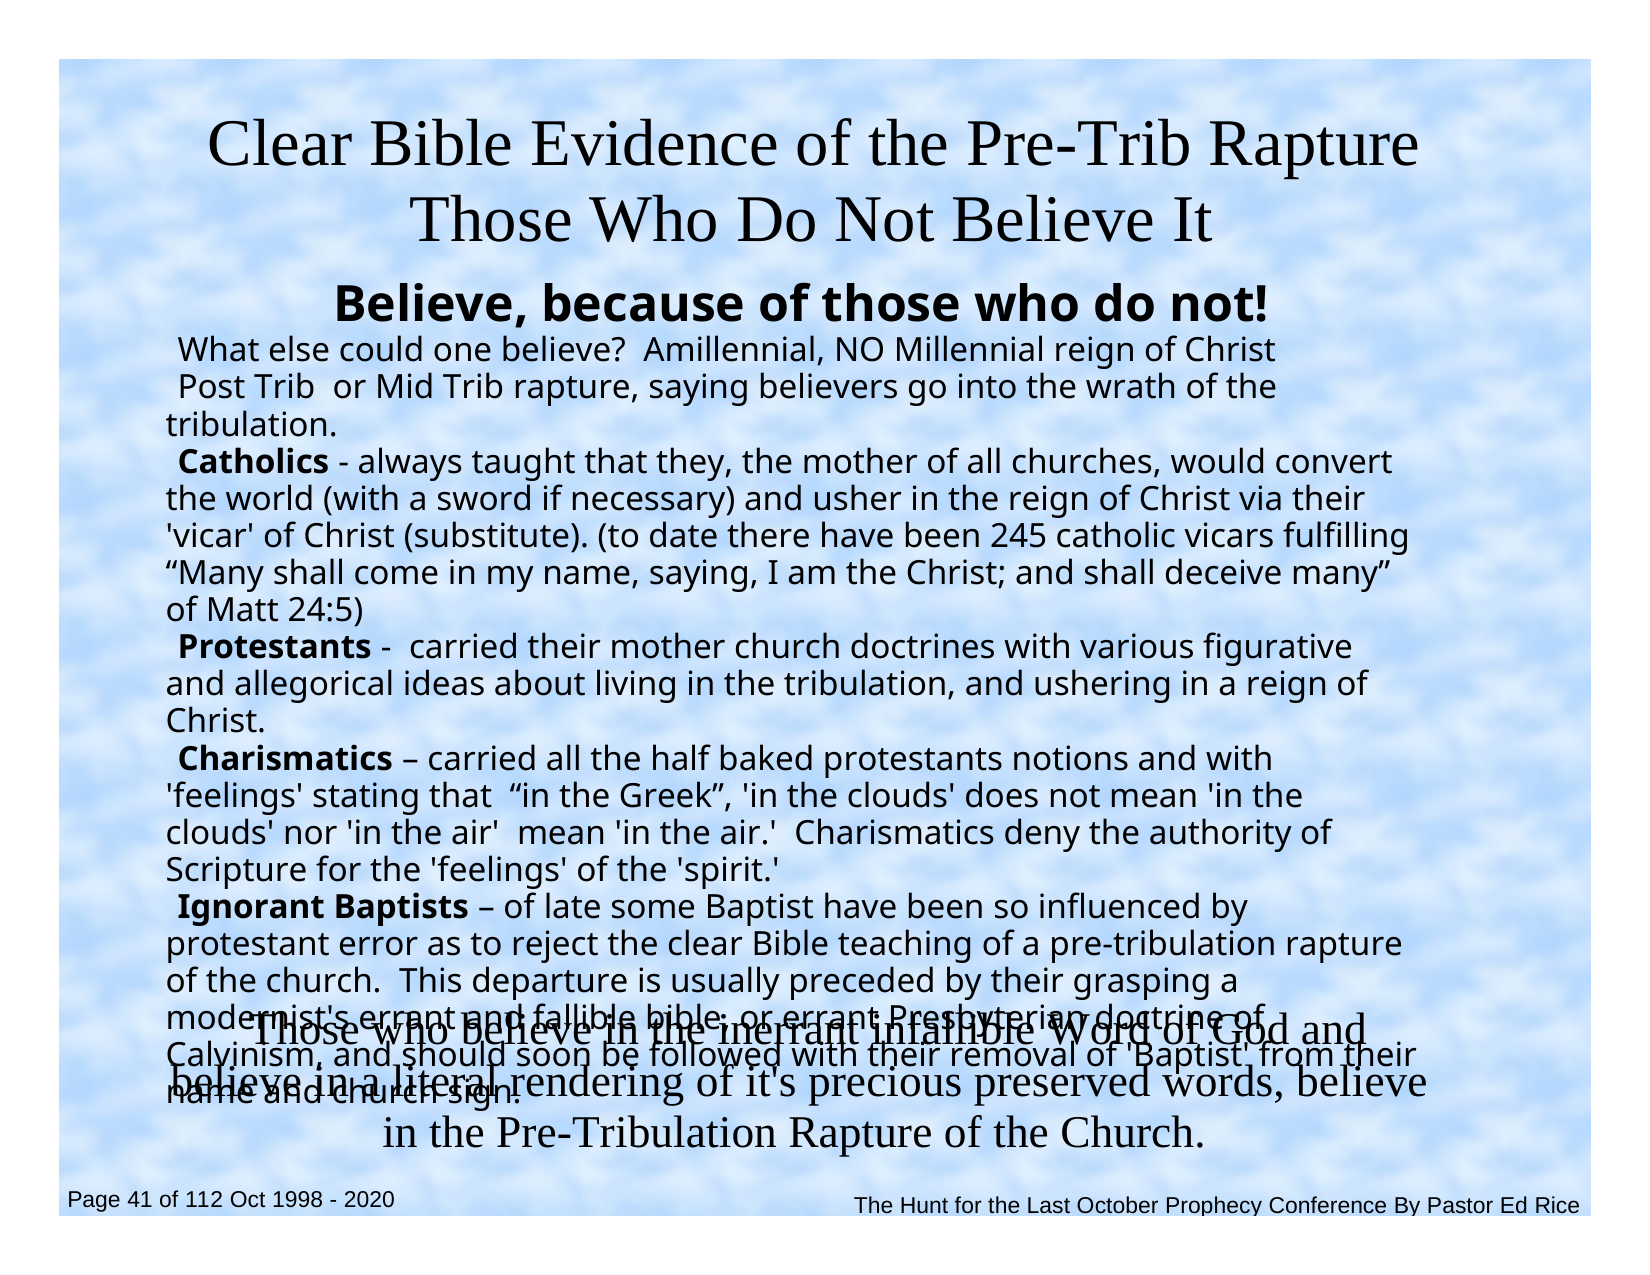

Clear Bible Evidence of the Pre-Trib Rapture
Those Who Do Not Believe It
Believe, because of those who do not!
What else could one believe? Amillennial, NO Millennial reign of Christ
Post Trib or Mid Trib rapture, saying believers go into the wrath of the tribulation.
Catholics - always taught that they, the mother of all churches, would convert the world (with a sword if necessary) and usher in the reign of Christ via their 'vicar' of Christ (substitute). (to date there have been 245 catholic vicars fulfilling “Many shall come in my name, saying, I am the Christ; and shall deceive many” of Matt 24:5)
Protestants - carried their mother church doctrines with various figurative and allegorical ideas about living in the tribulation, and ushering in a reign of Christ.
Charismatics – carried all the half baked protestants notions and with 'feelings' stating that “in the Greek”, 'in the clouds' does not mean 'in the clouds' nor 'in the air' mean 'in the air.' Charismatics deny the authority of Scripture for the 'feelings' of the 'spirit.'
Ignorant Baptists – of late some Baptist have been so influenced by protestant error as to reject the clear Bible teaching of a pre-tribulation rapture of the church. This departure is usually preceded by their grasping a modernist's errant and fallible bible, or errant Presbyterian doctrine of Calvinism, and should soon be followed with their removal of 'Baptist' from their name and church sign.
Those who believe in the inerrant infallible Word of God and believe in a literal rendering of it's precious preserved words, believe in the Pre-Tribulation Rapture of the Church.